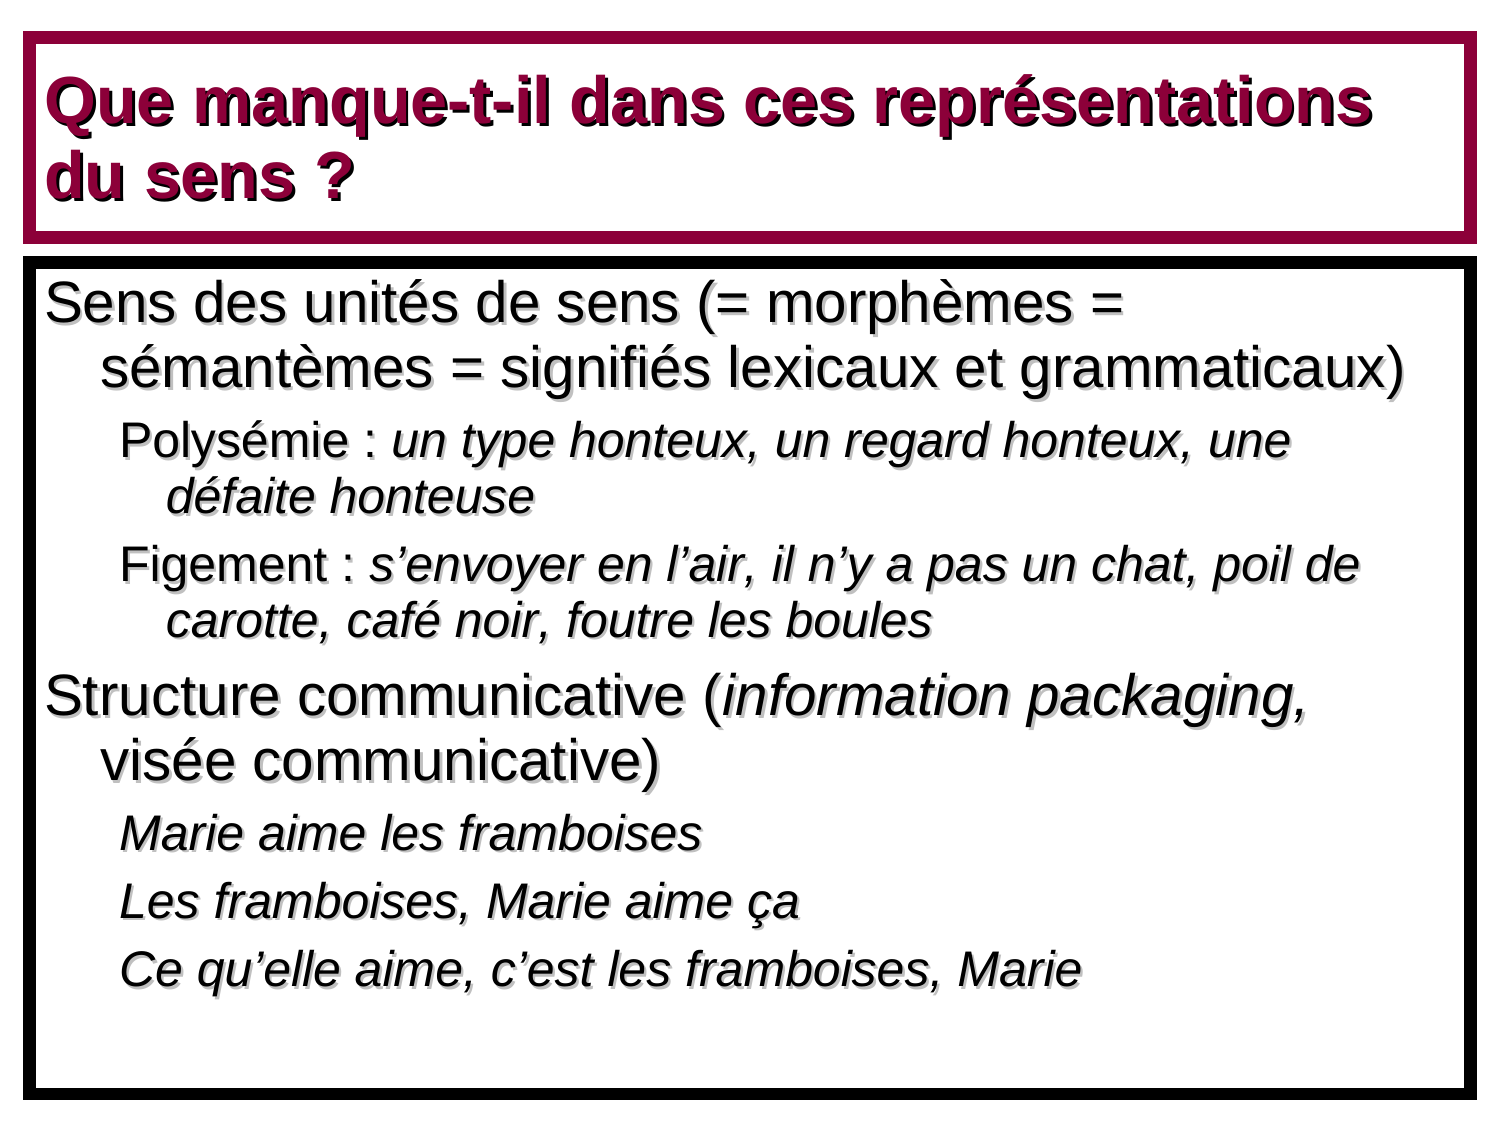

# Que manque-t-il dans ces représentations du sens ?
Sens des unités de sens (= morphèmes = sémantèmes = signifiés lexicaux et grammaticaux)
Polysémie : un type honteux, un regard honteux, une défaite honteuse
Figement : s’envoyer en l’air, il n’y a pas un chat, poil de carotte, café noir, foutre les boules
Structure communicative (information packaging, visée communicative)
Marie aime les framboises
Les framboises, Marie aime ça
Ce qu’elle aime, c’est les framboises, Marie